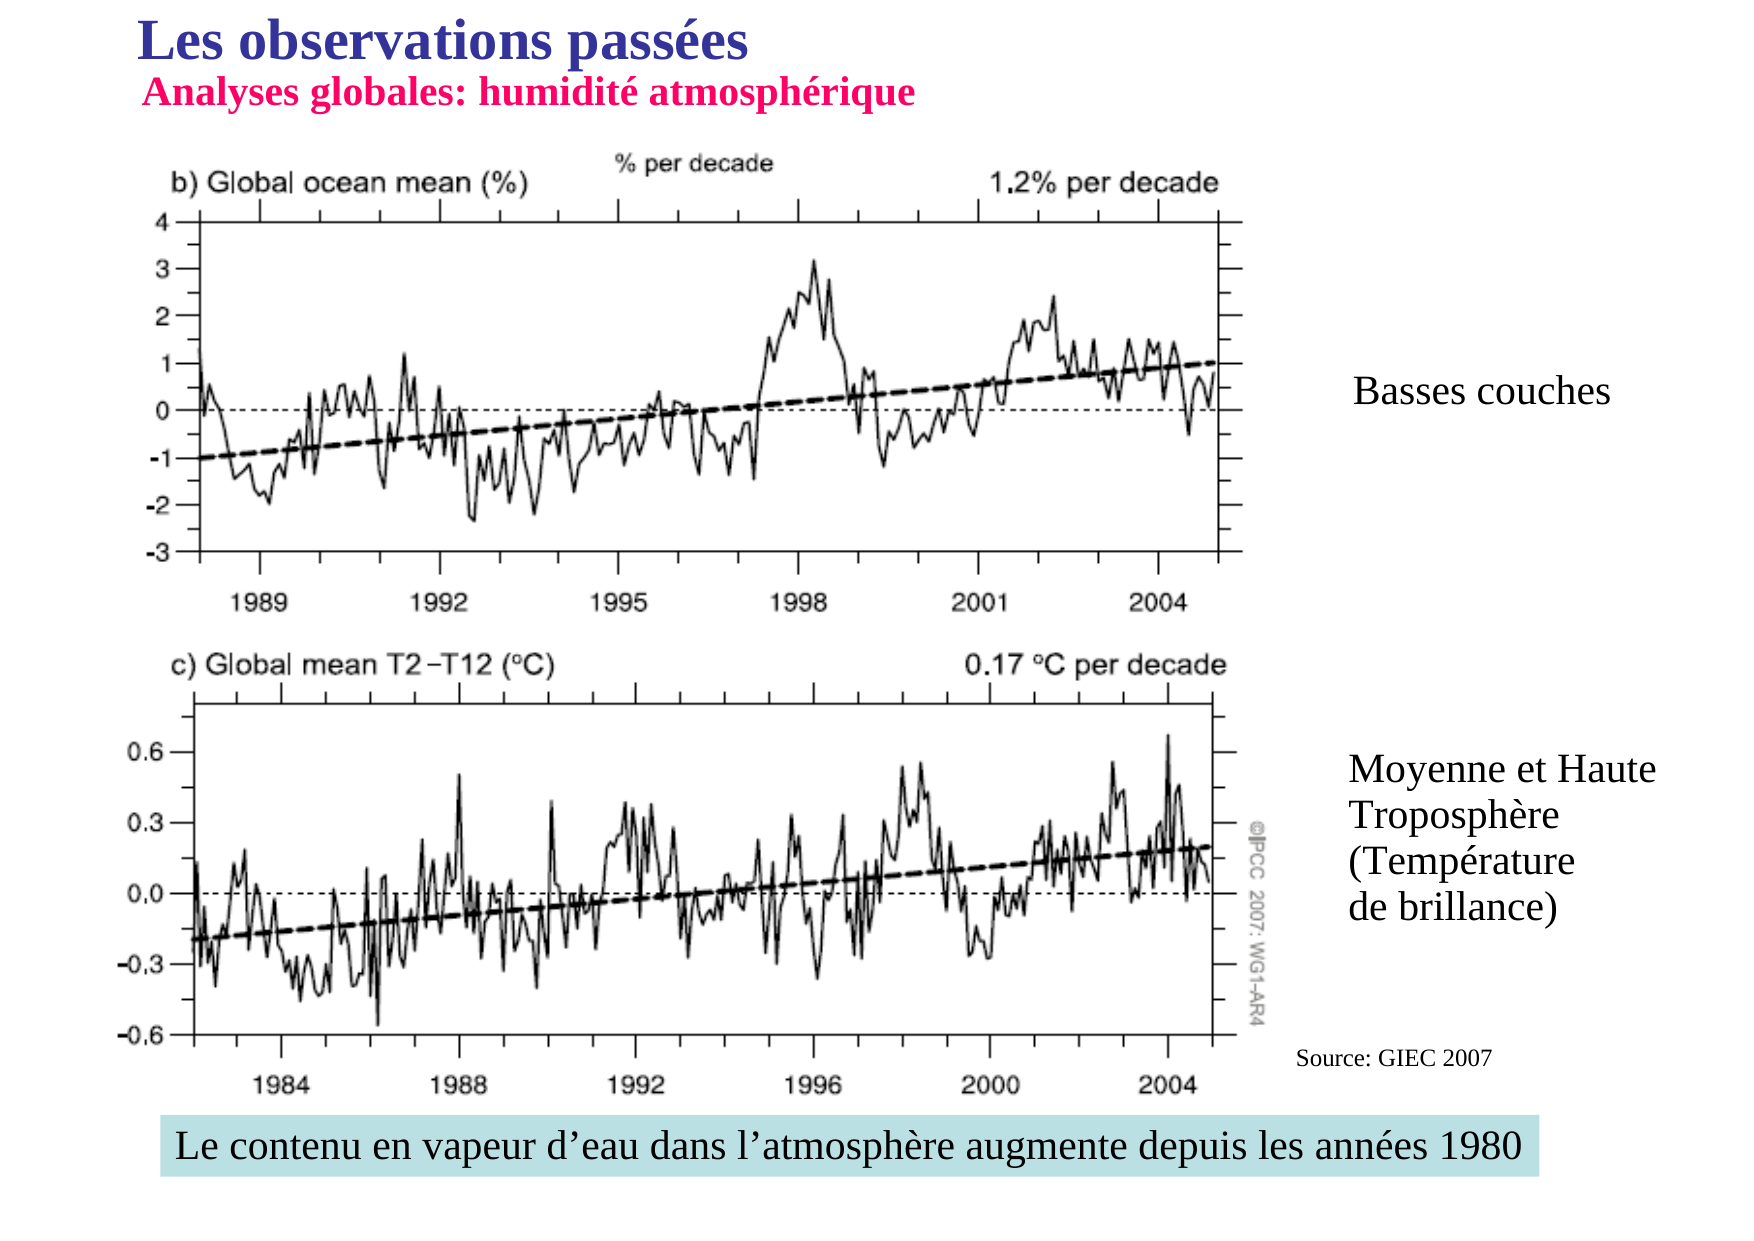

Les observations passées
Analyses globales: humidité atmosphérique
Basses couches
Moyenne et Haute
Troposphère
(Température
de brillance)
Source: GIEC 2007
Le contenu en vapeur d’eau dans l’atmosphère augmente depuis les années 1980